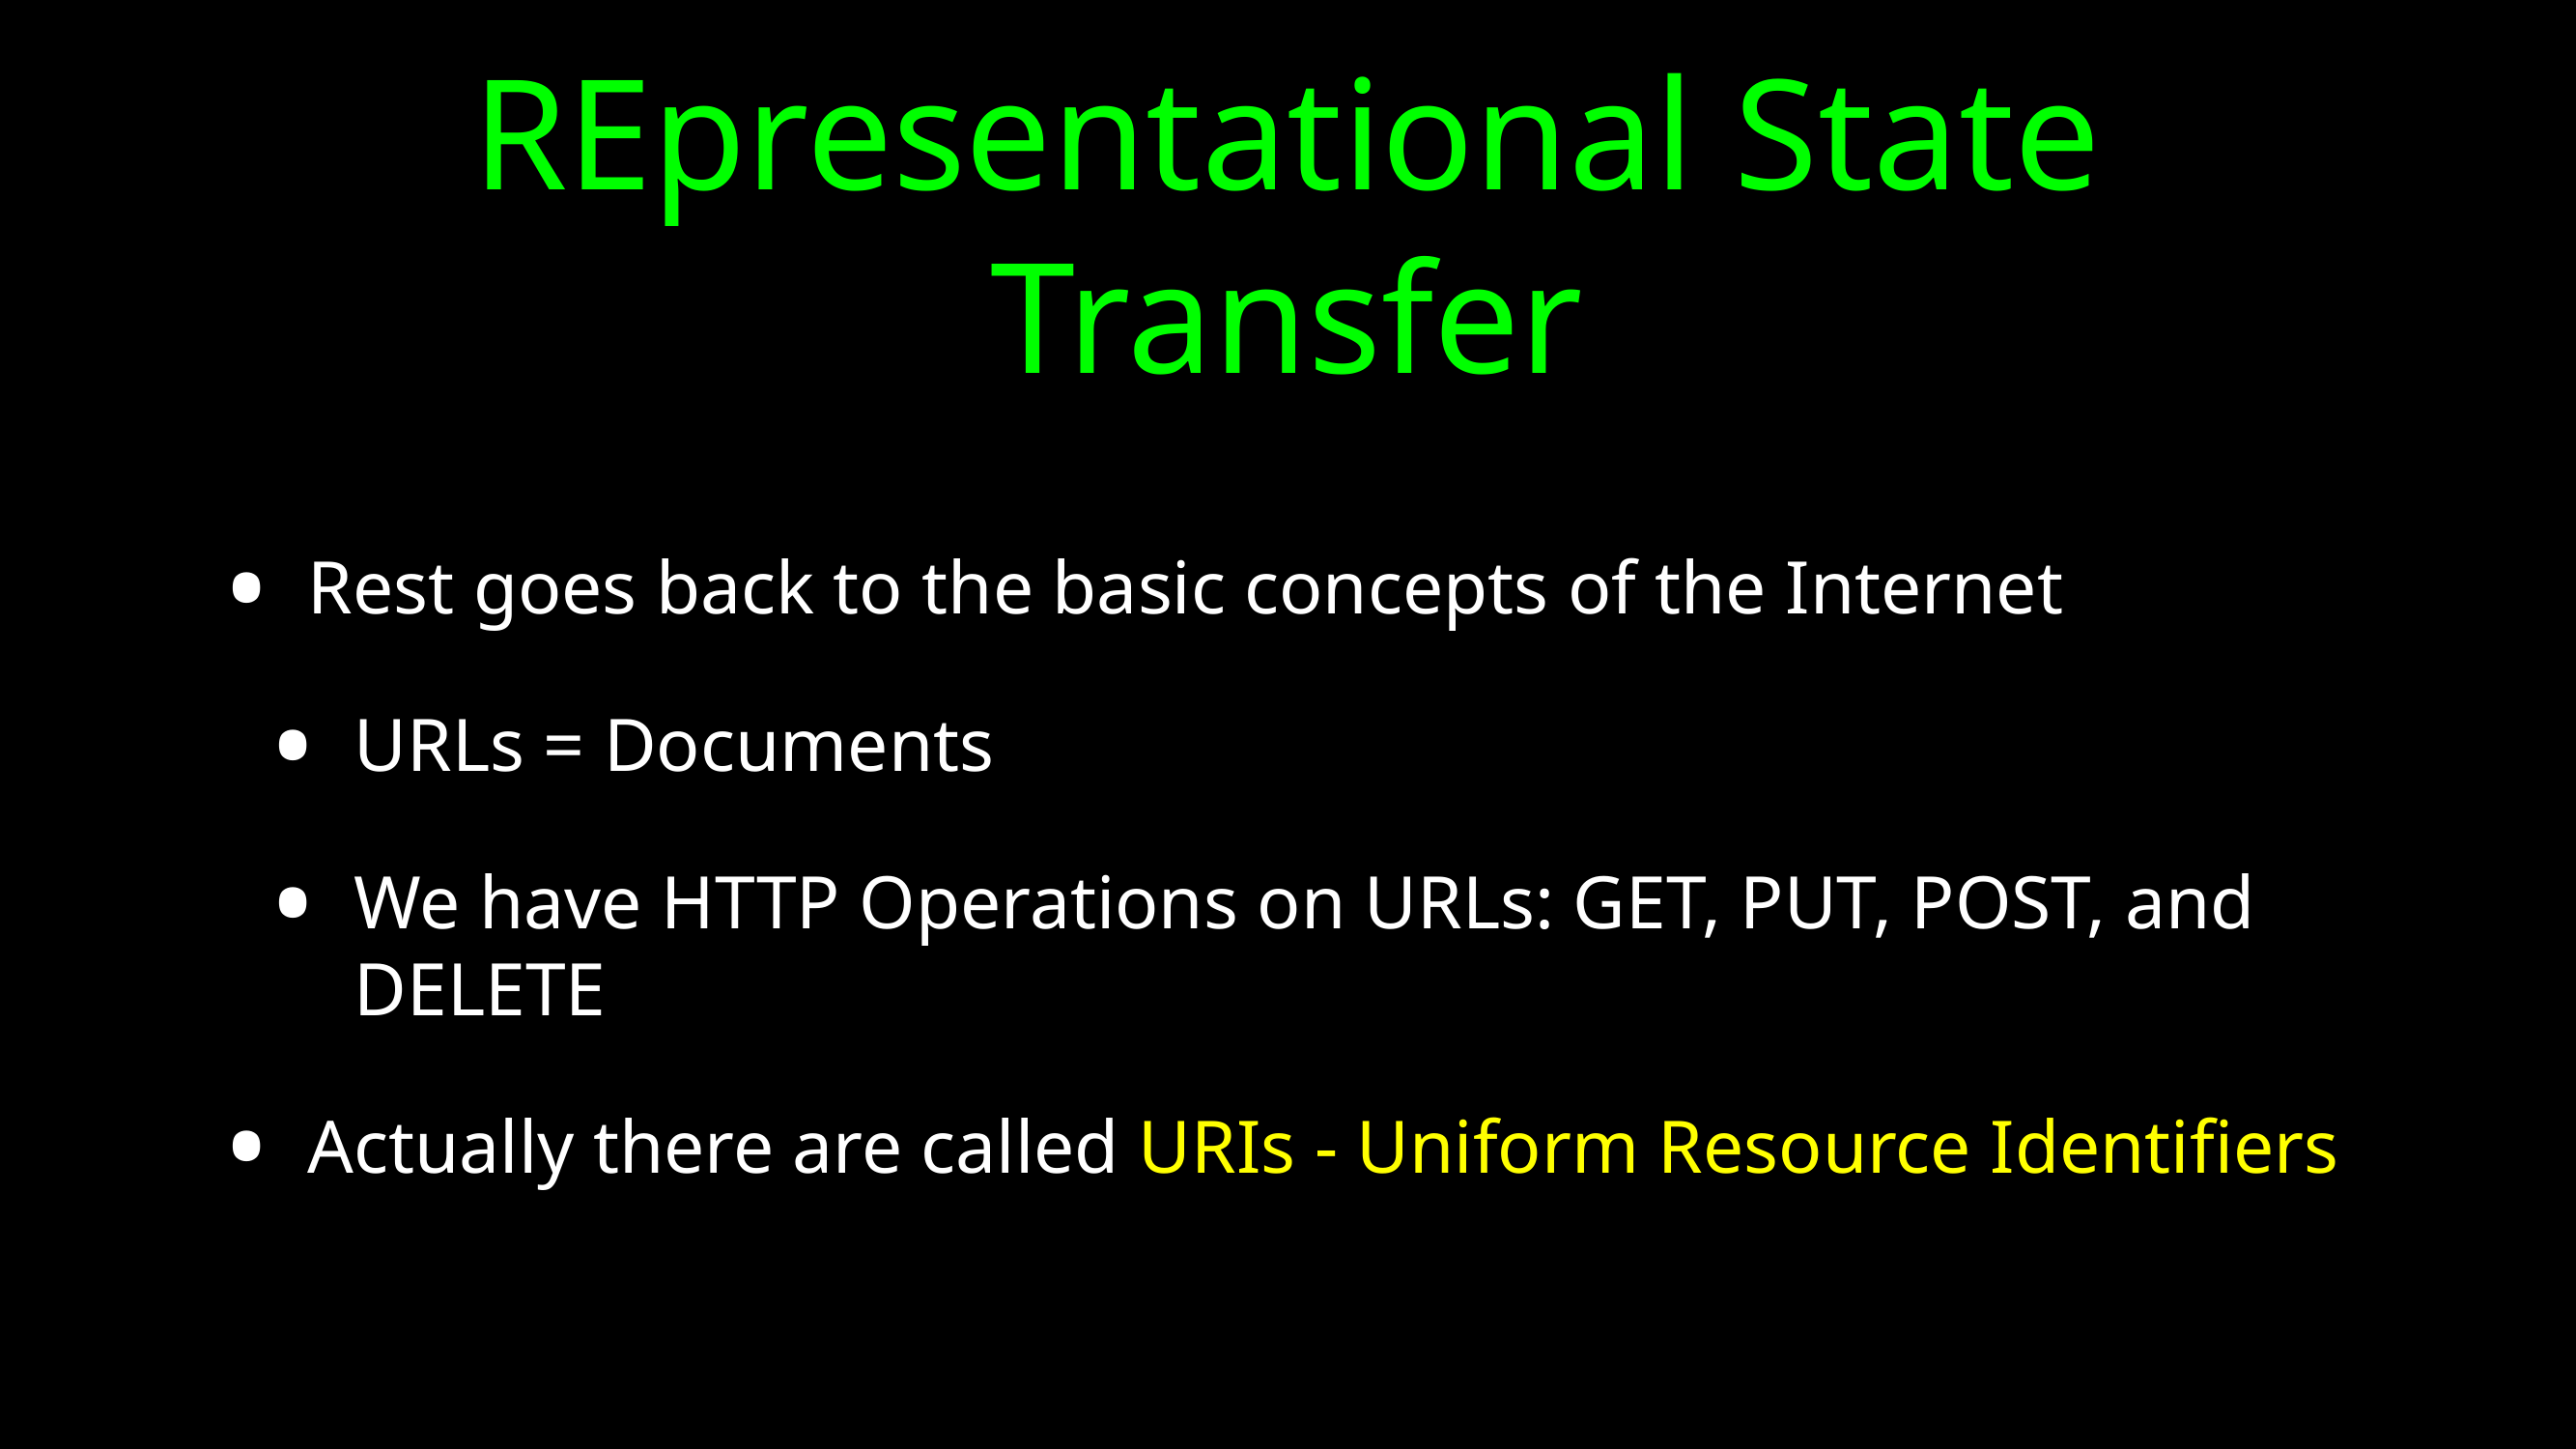

# REpresentational State Transfer
Rest goes back to the basic concepts of the Internet
URLs = Documents
We have HTTP Operations on URLs: GET, PUT, POST, and DELETE
Actually there are called URIs - Uniform Resource Identifiers